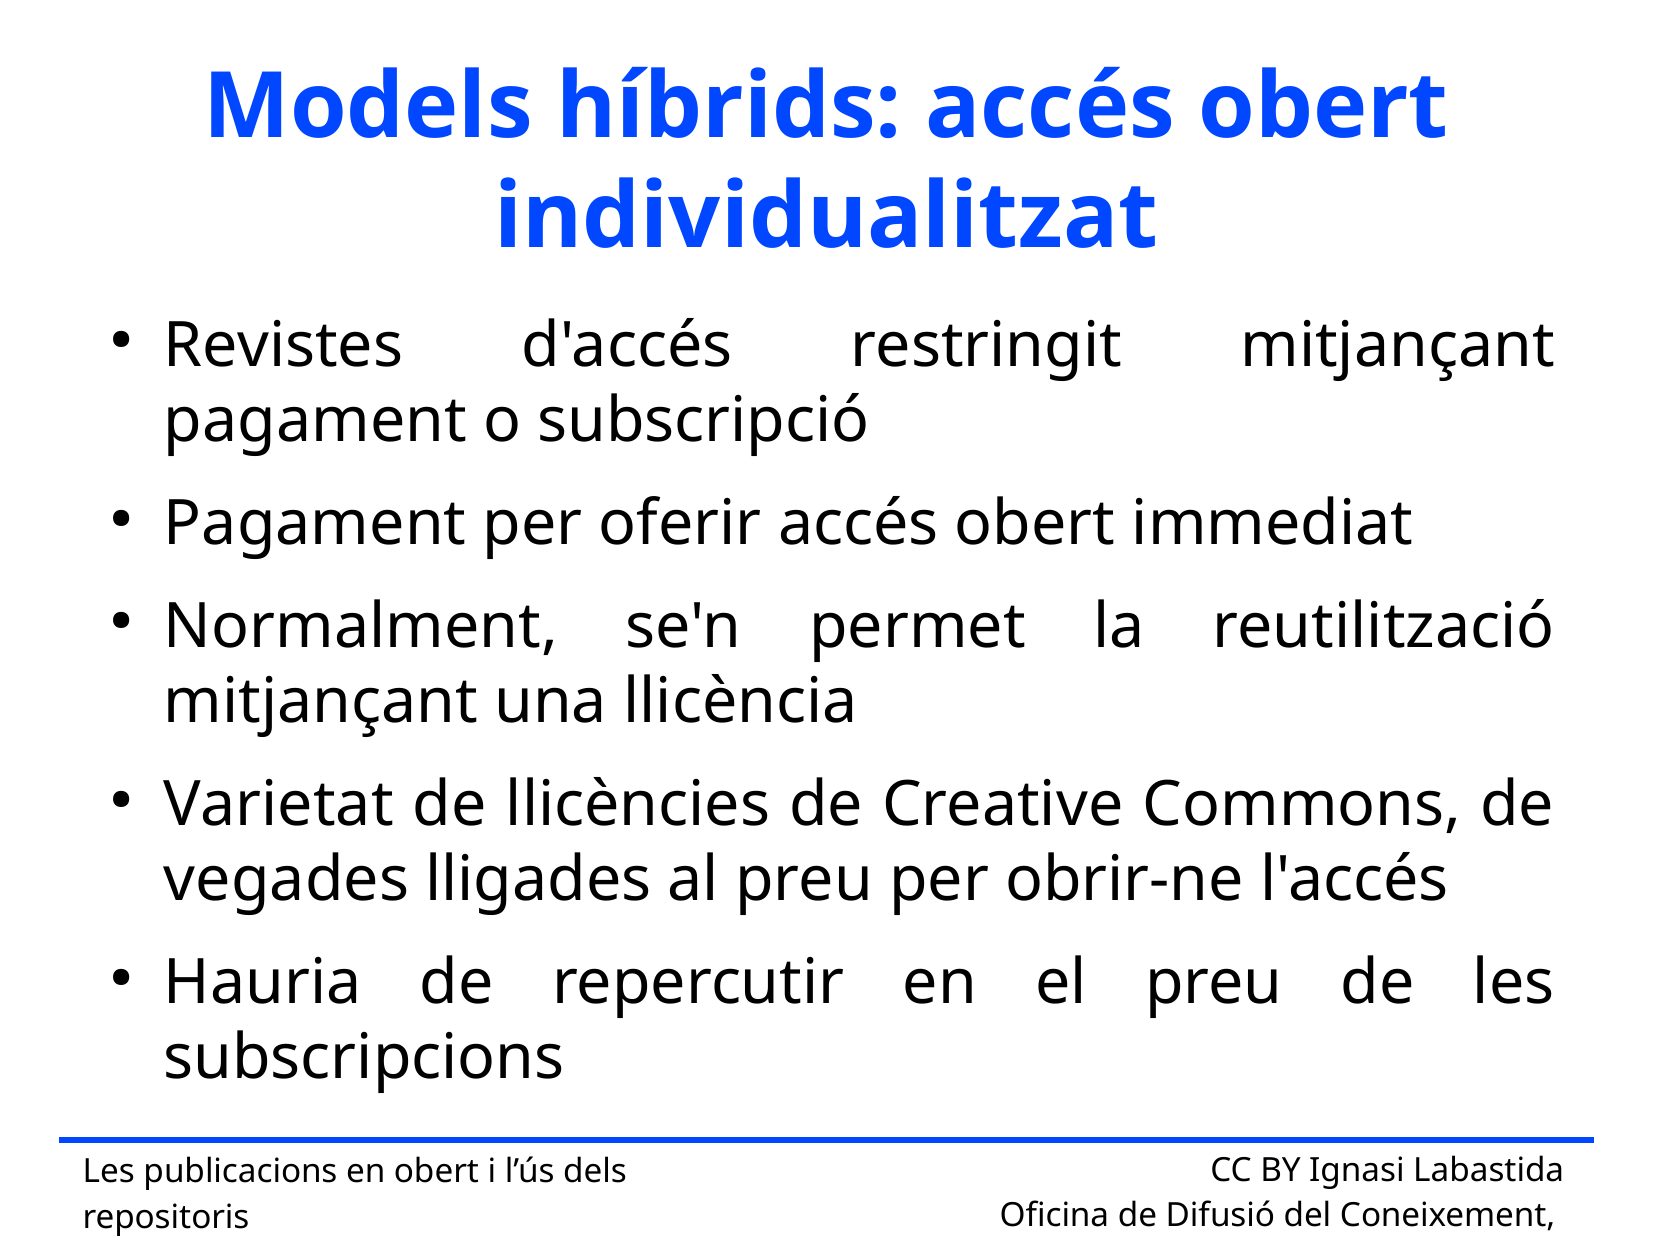

# Models híbrids: accés obert individualitzat
Revistes d'accés restringit mitjançant pagament o subscripció
Pagament per oferir accés obert immediat
Normalment, se'n permet la reutilització mitjançant una llicència
Varietat de llicències de Creative Commons, de vegades lligades al preu per obrir-ne l'accés
Hauria de repercutir en el preu de les subscripcions